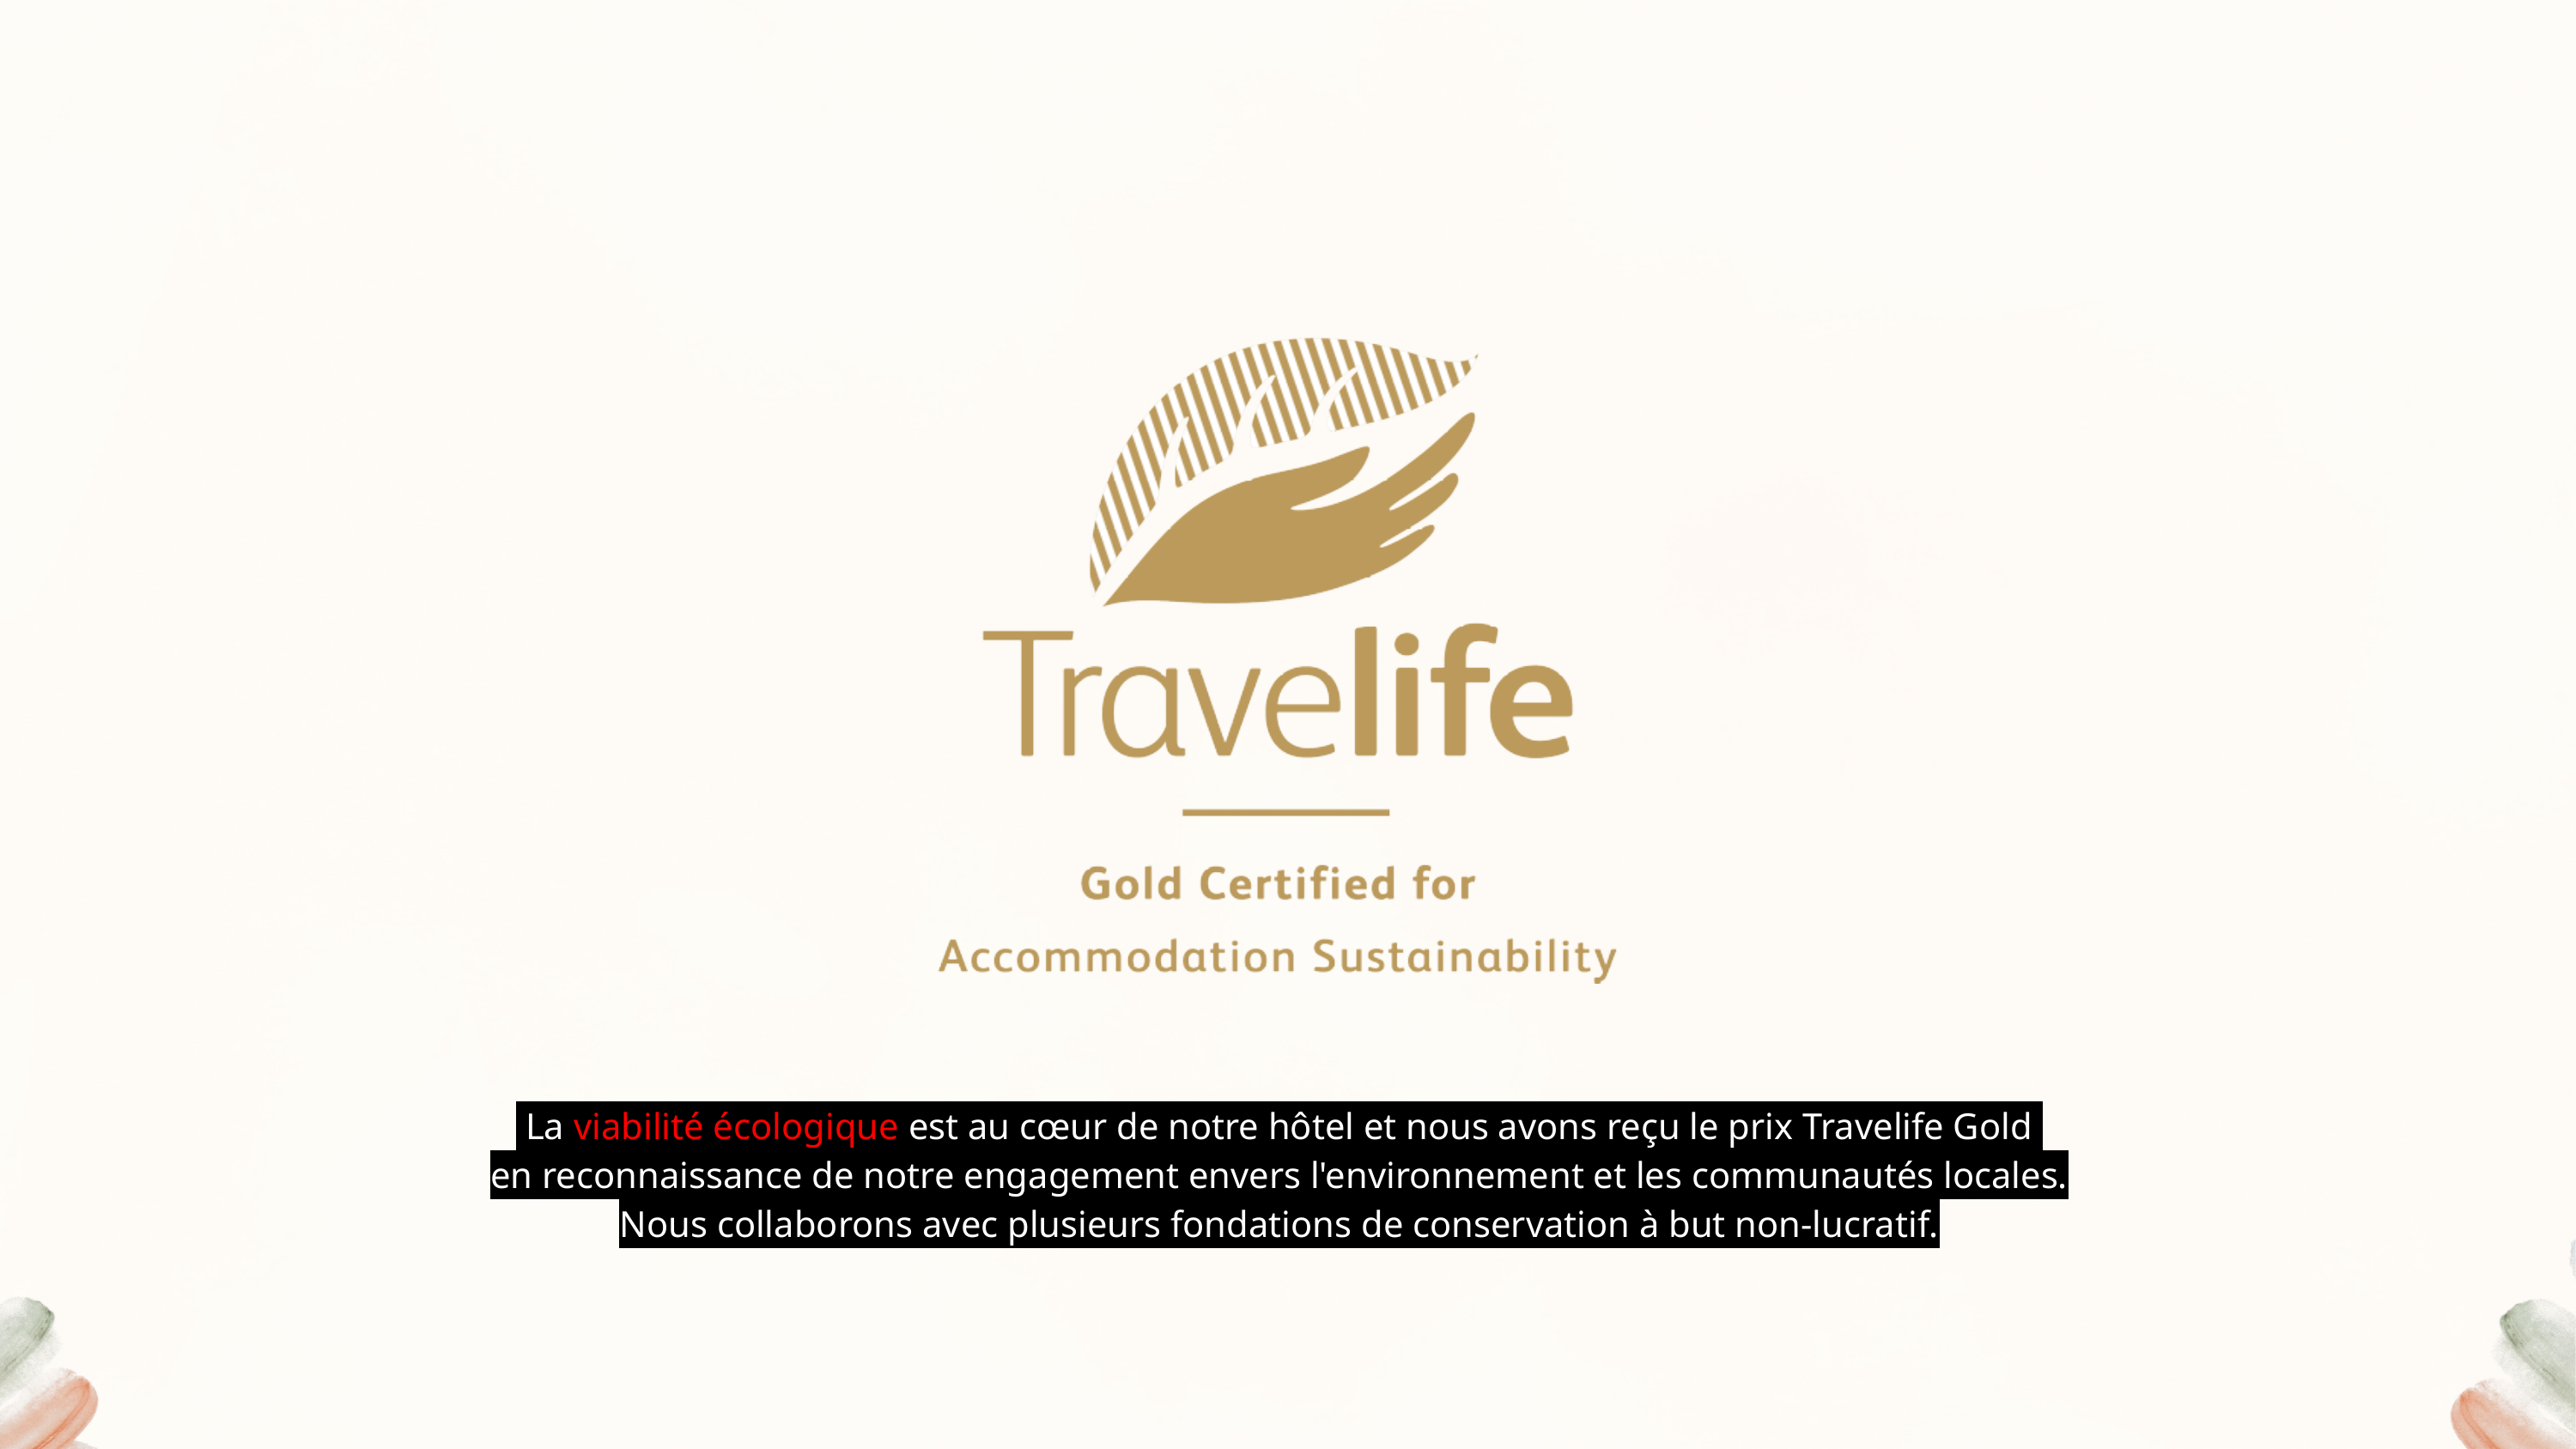

La viabilité écologique est au cœur de notre hôtel et nous avons reçu le prix Travelife Gold
en reconnaissance de notre engagement envers l'environnement et les communautés locales.
Nous collaborons avec plusieurs fondations de conservation à but non-lucratif.